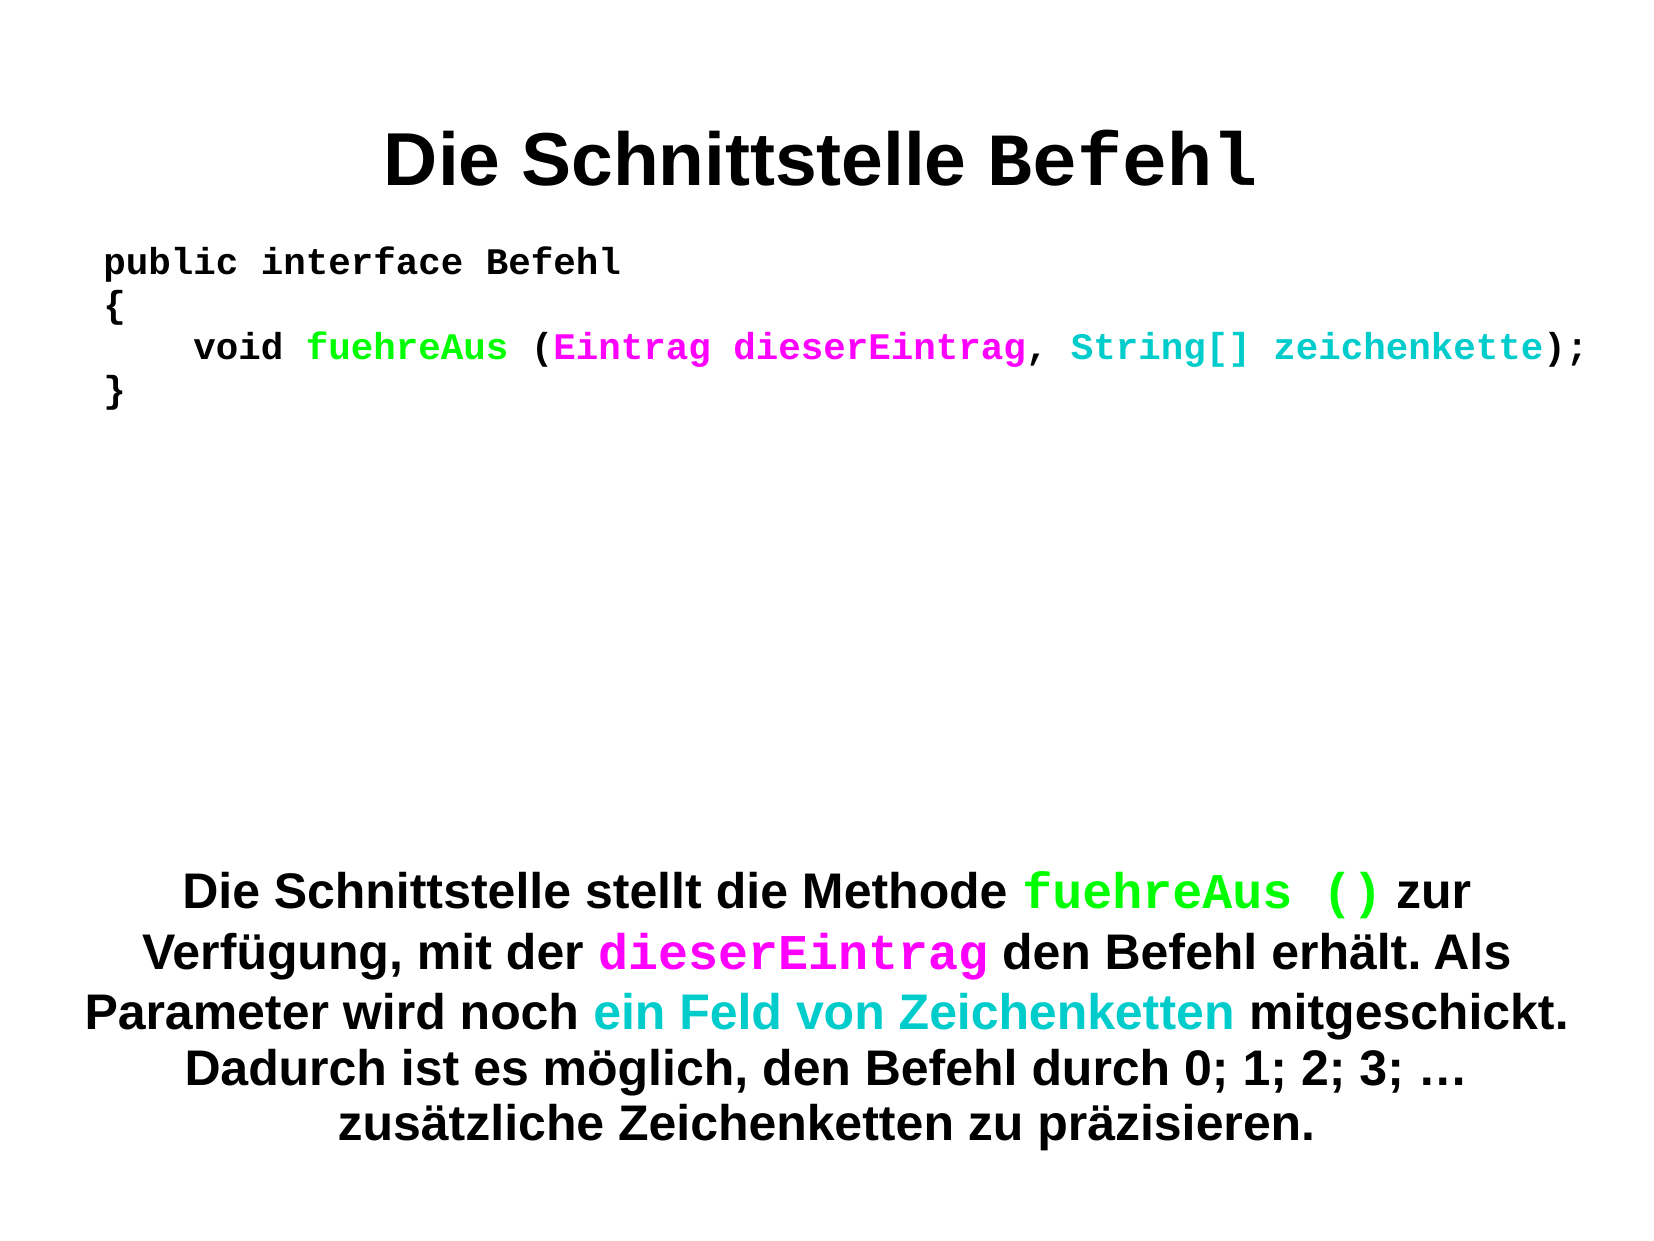

# Die Schnittstelle Befehl
public interface Befehl
{
 void fuehreAus (Eintrag dieserEintrag, String[] zeichenkette);
}
Die Schnittstelle stellt die Methode fuehreAus () zur Verfügung, mit der dieserEintrag den Befehl erhält. Als Parameter wird noch ein Feld von Zeichenketten mitgeschickt. Dadurch ist es möglich, den Befehl durch 0; 1; 2; 3; … zusätzliche Zeichenketten zu präzisieren.